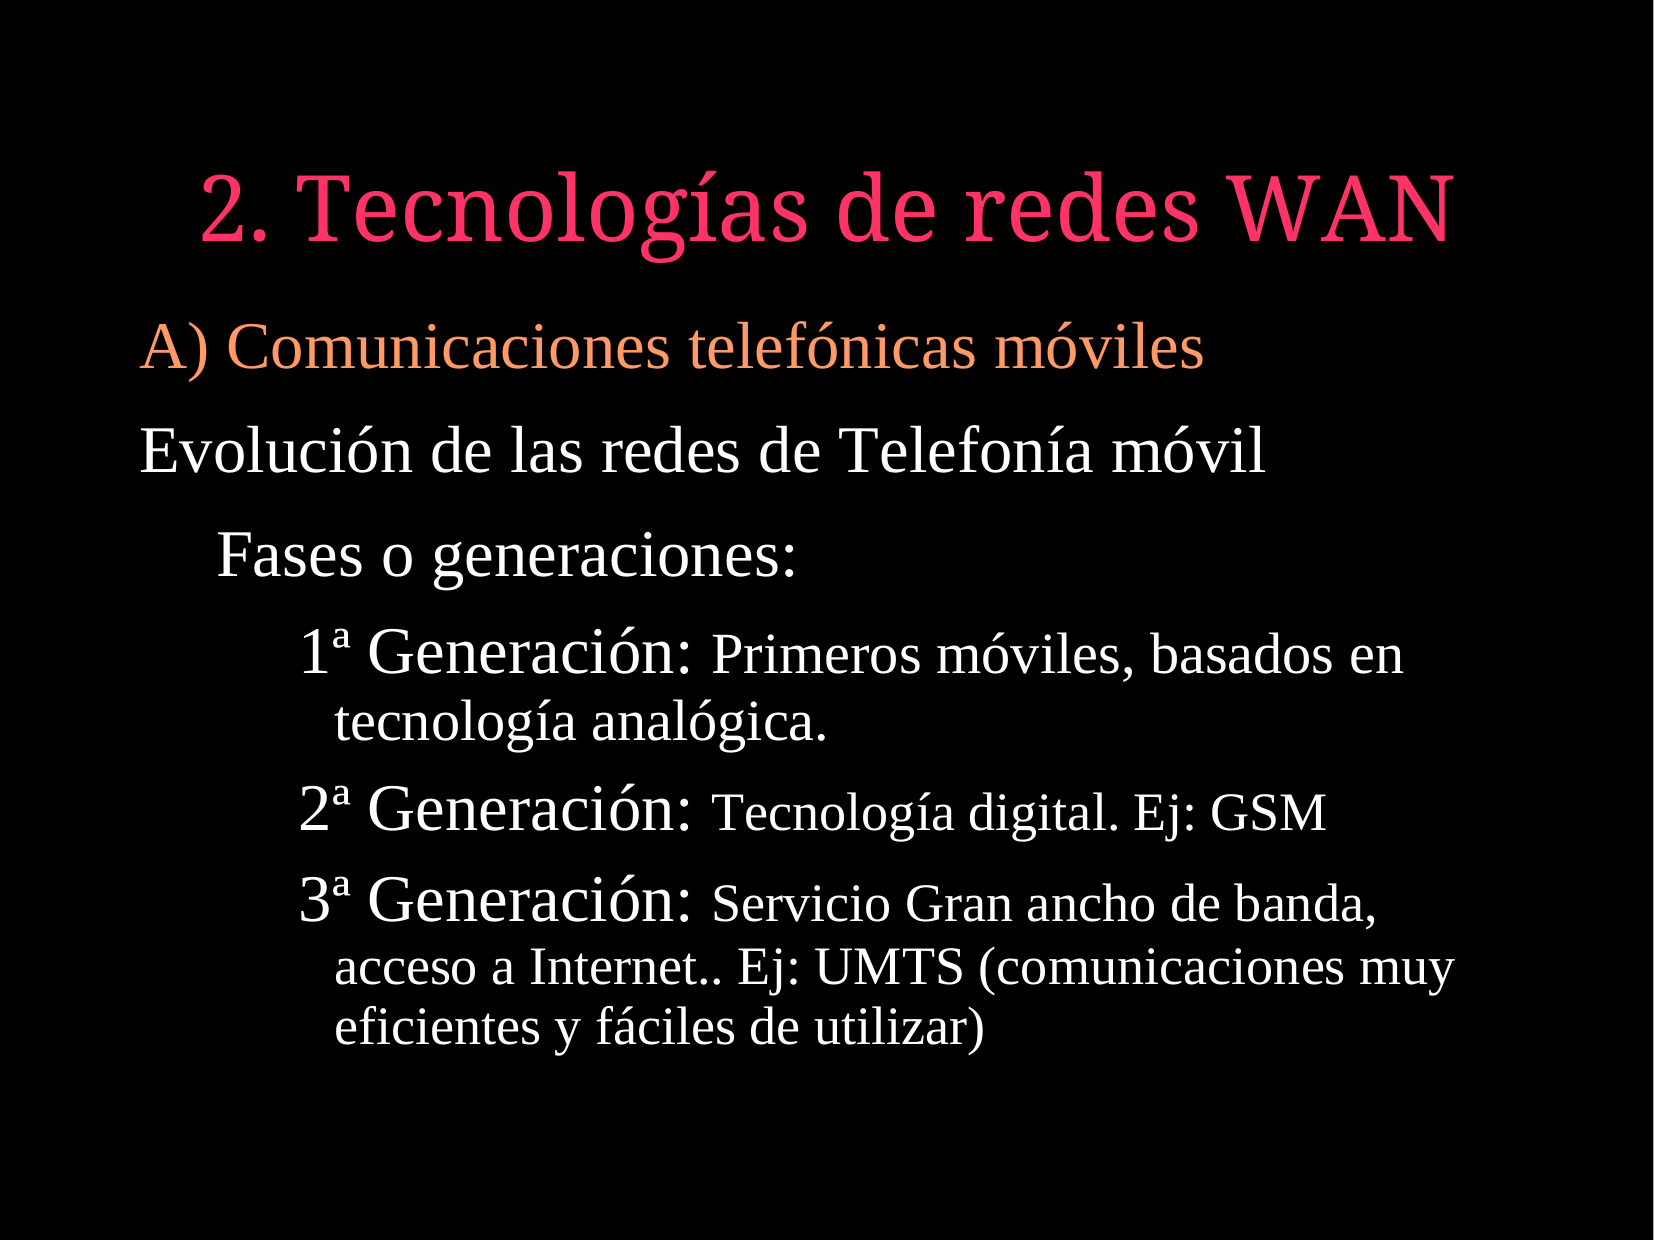

# 2. Tecnologías de redes WAN
A) Comunicaciones telefónicas móviles
Evolución de las redes de Telefonía móvil
Fases o generaciones:
1ª Generación: Primeros móviles, basados en tecnología analógica.
2ª Generación: Tecnología digital. Ej: GSM
3ª Generación: Servicio Gran ancho de banda, acceso a Internet.. Ej: UMTS (comunicaciones muy eficientes y fáciles de utilizar)